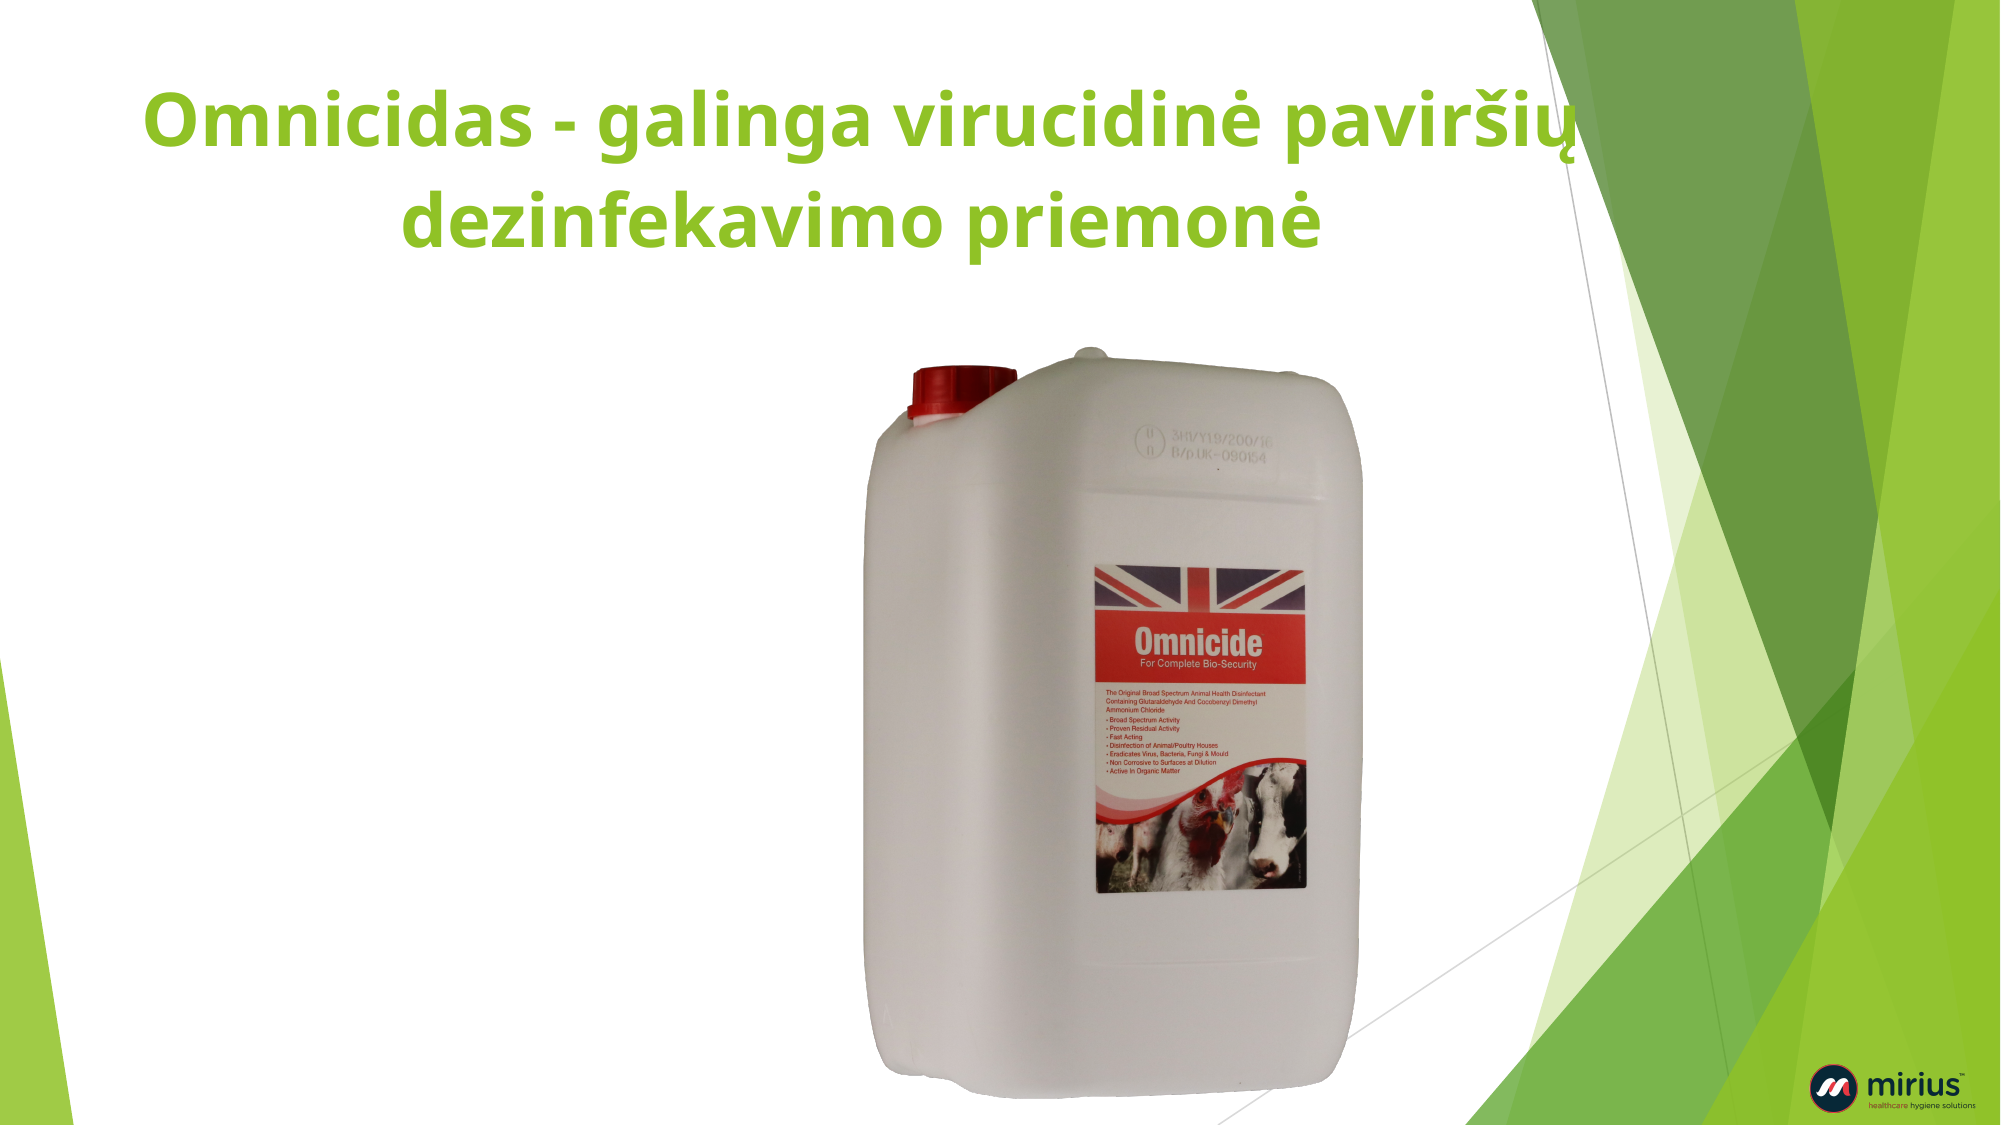

# Omnicidas - galinga virucidinė paviršių dezinfekavimo priemonė